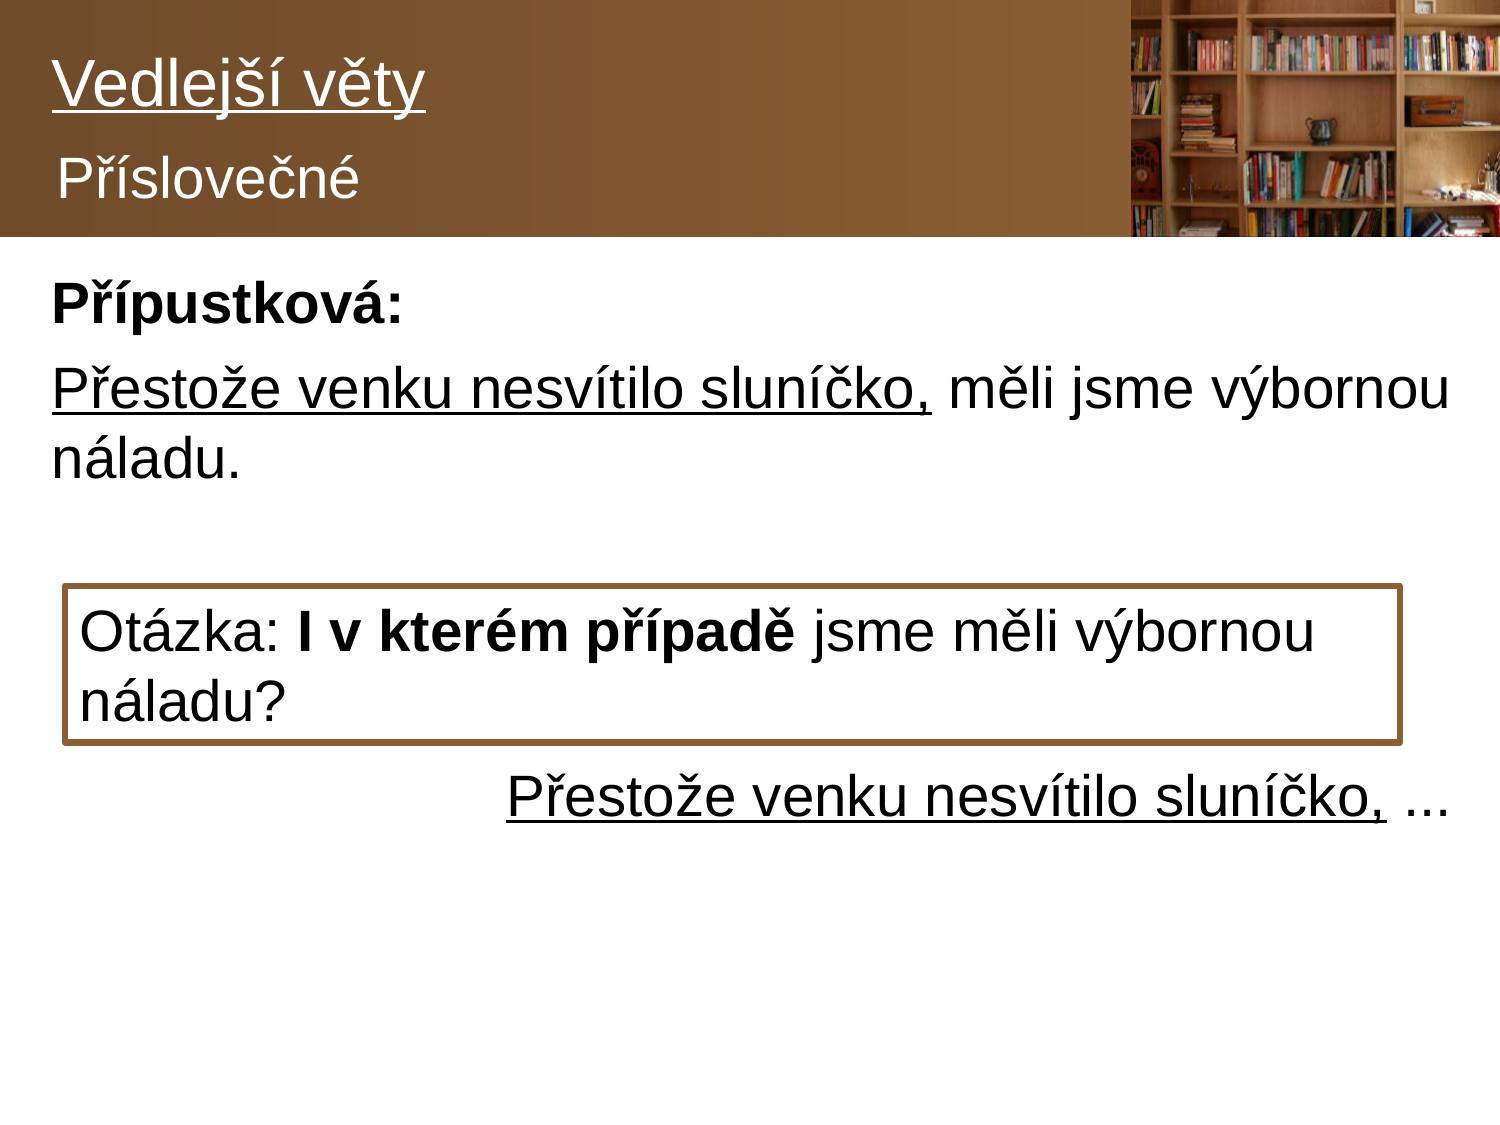

Vedlejší věty
Příslovečné
Přípustková:
Přestože venku nesvítilo sluníčko, měli jsme výbornou náladu.
 Přestože venku nesvítilo sluníčko, ...
Otázka: I v kterém případě jsme měli výbornou náladu?